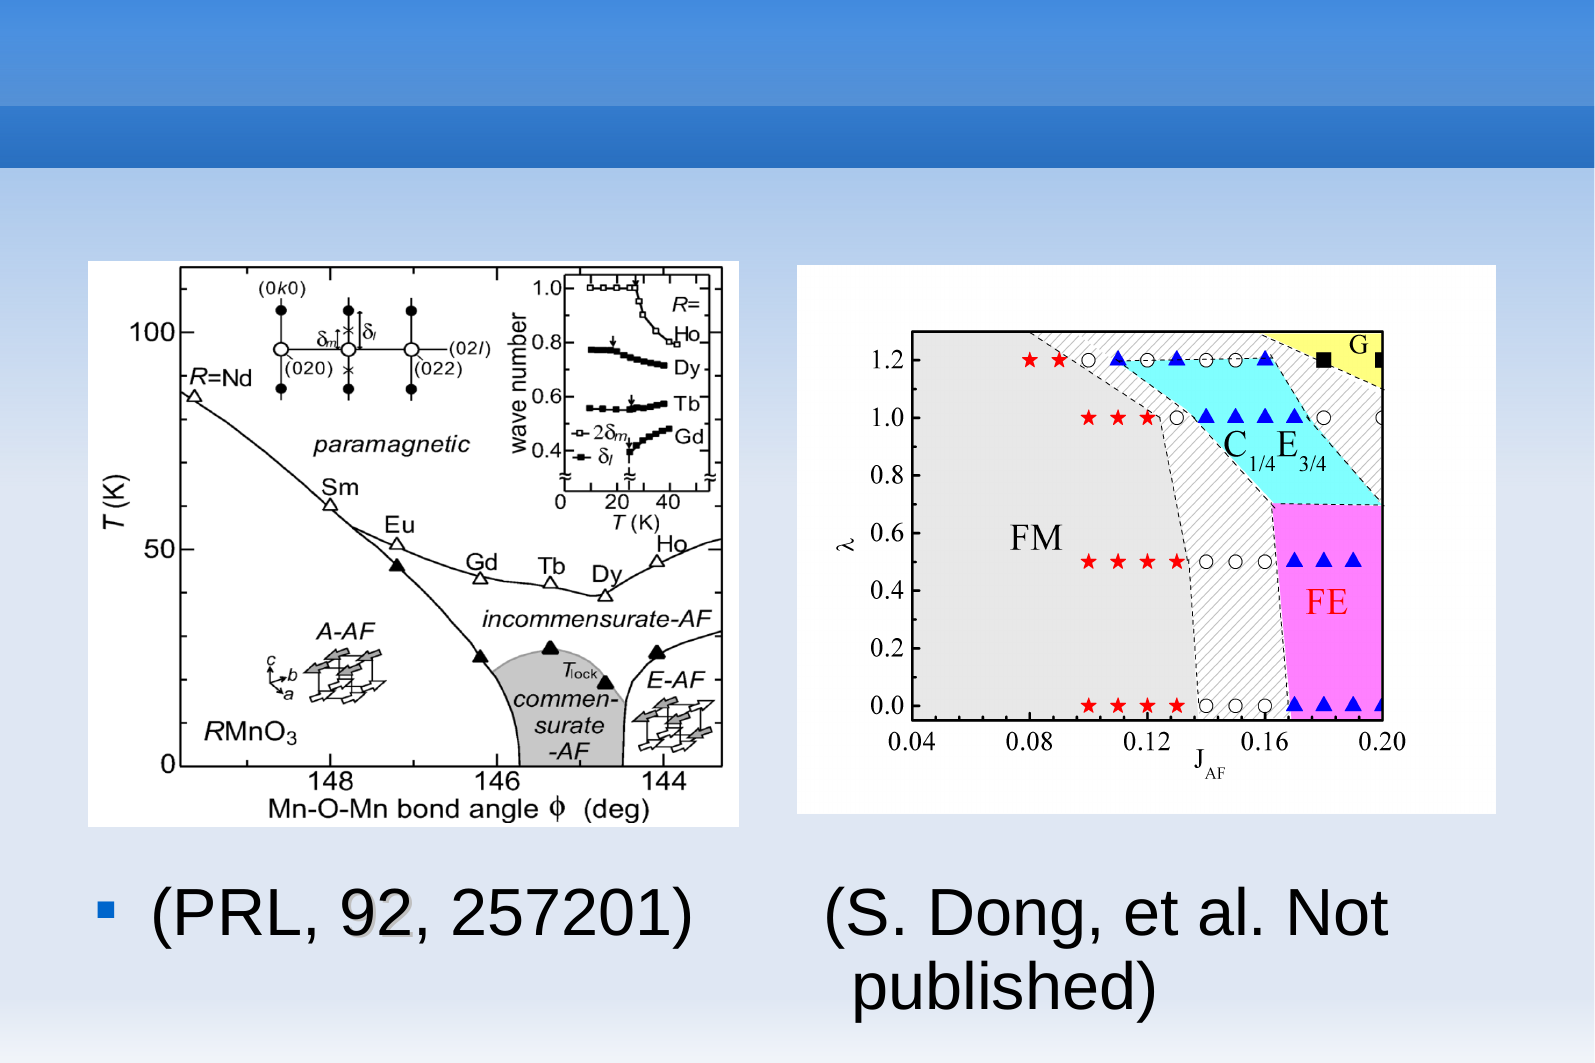

#
(PRL, 92, 257201) (S. Dong, et al. Not published)